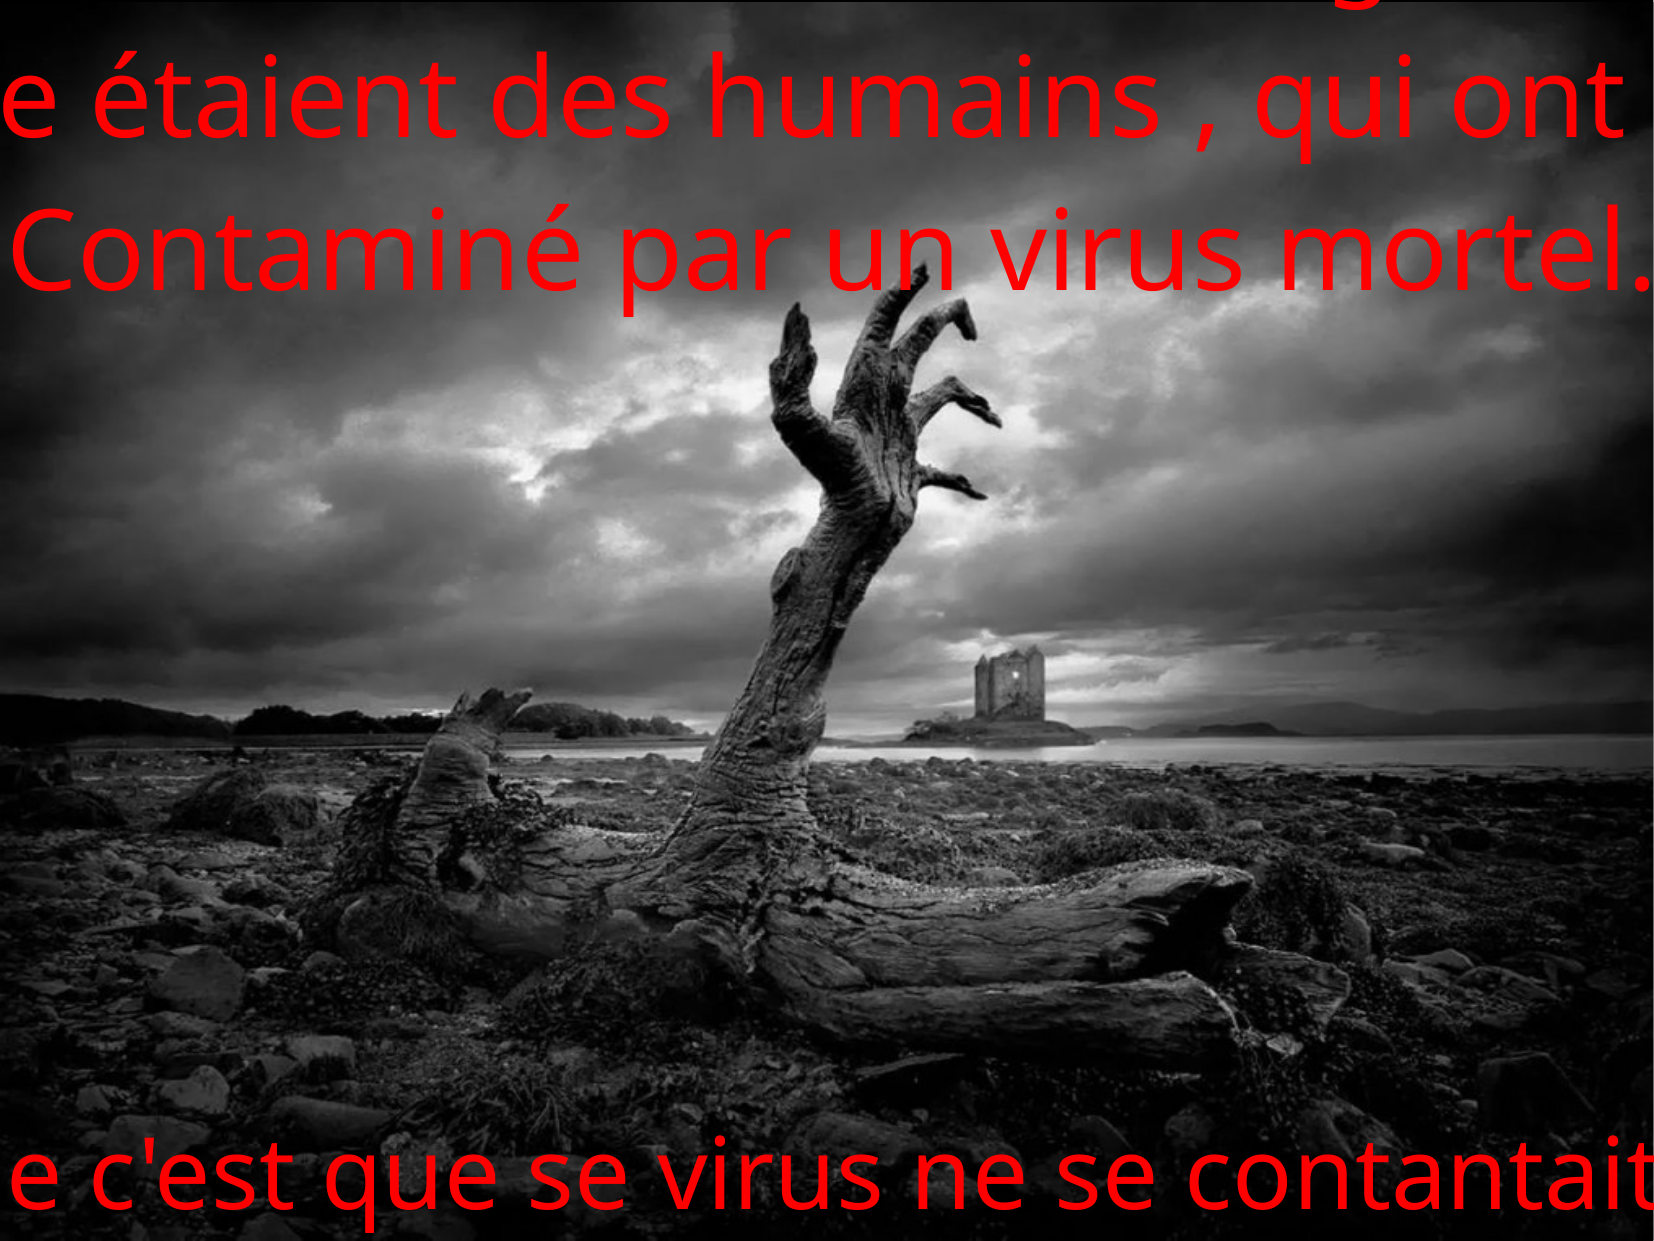

Les zombies sont des créatures imaginaires qui a la
base étaient des humains , qui ont été
Contaminé par un virus mortel.
 Le problème c'est que se virus ne se contantait pas de tuer
les humains , il les faisait revivre ...
#